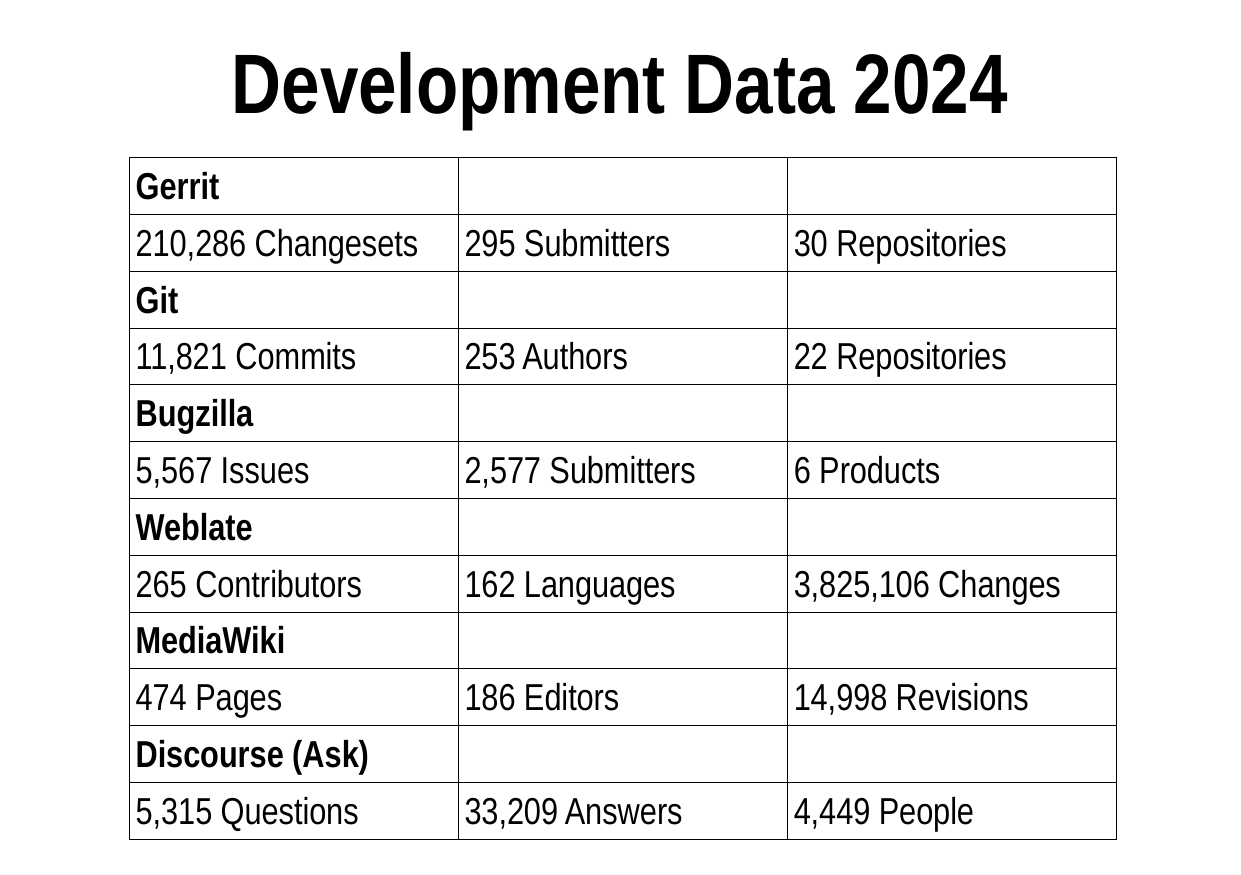

# Development Data 2024
| Gerrit | | |
| --- | --- | --- |
| 210,286 Changesets | 295 Submitters | 30 Repositories |
| Git | | |
| 11,821 Commits | 253 Authors | 22 Repositories |
| Bugzilla | | |
| 5,567 Issues | 2,577 Submitters | 6 Products |
| Weblate | | |
| 265 Contributors | 162 Languages | 3,825,106 Changes |
| MediaWiki | | |
| 474 Pages | 186 Editors | 14,998 Revisions |
| Discourse (Ask) | | |
| 5,315 Questions | 33,209 Answers | 4,449 People |